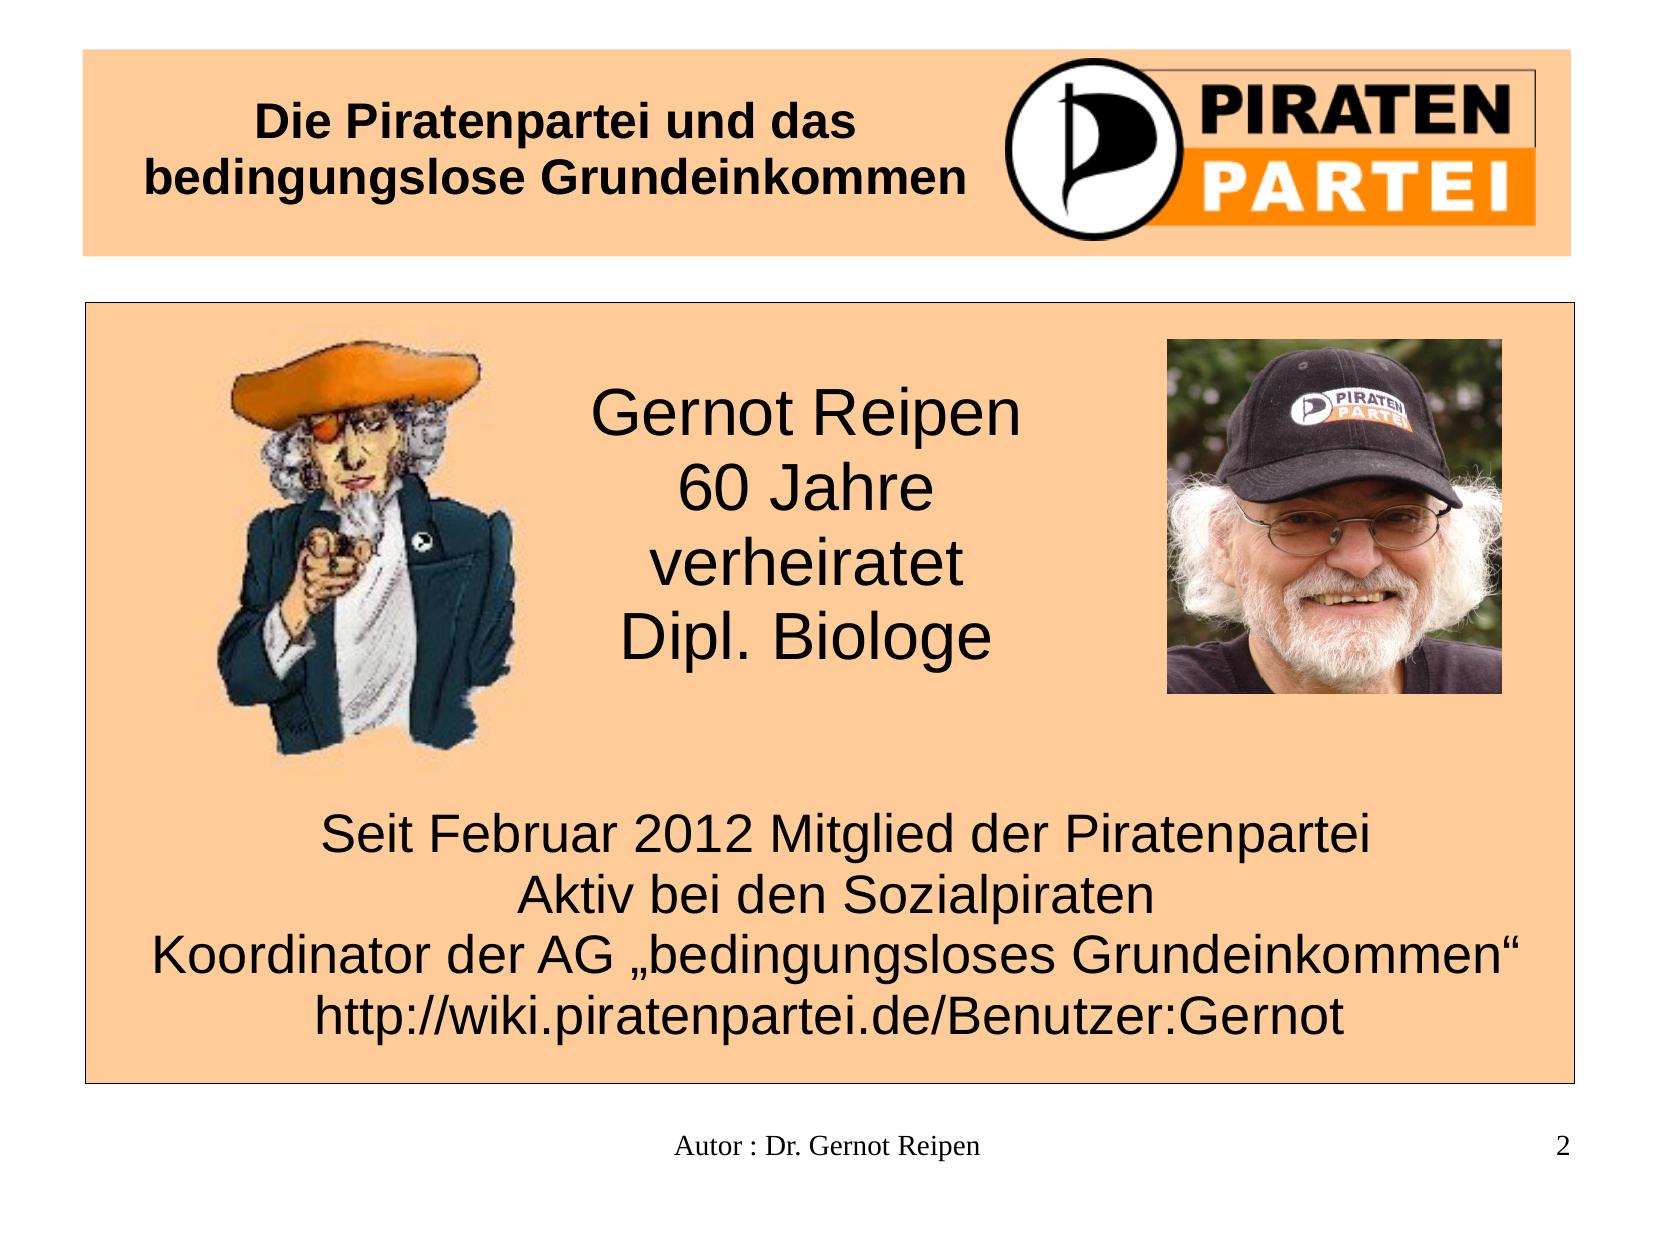

#
Die Piratenpartei und das
bedingungslose Grundeinkommen
Gernot Reipen
60 Jahre
verheiratet
Dipl. Biologe
Seit Februar 2012 Mitglied der Piratenpartei
Aktiv bei den Sozialpiraten
Koordinator der AG „bedingungsloses Grundeinkommen“
http://wiki.piratenpartei.de/Benutzer:Gernot
Autor : Dr. Gernot Reipen
2